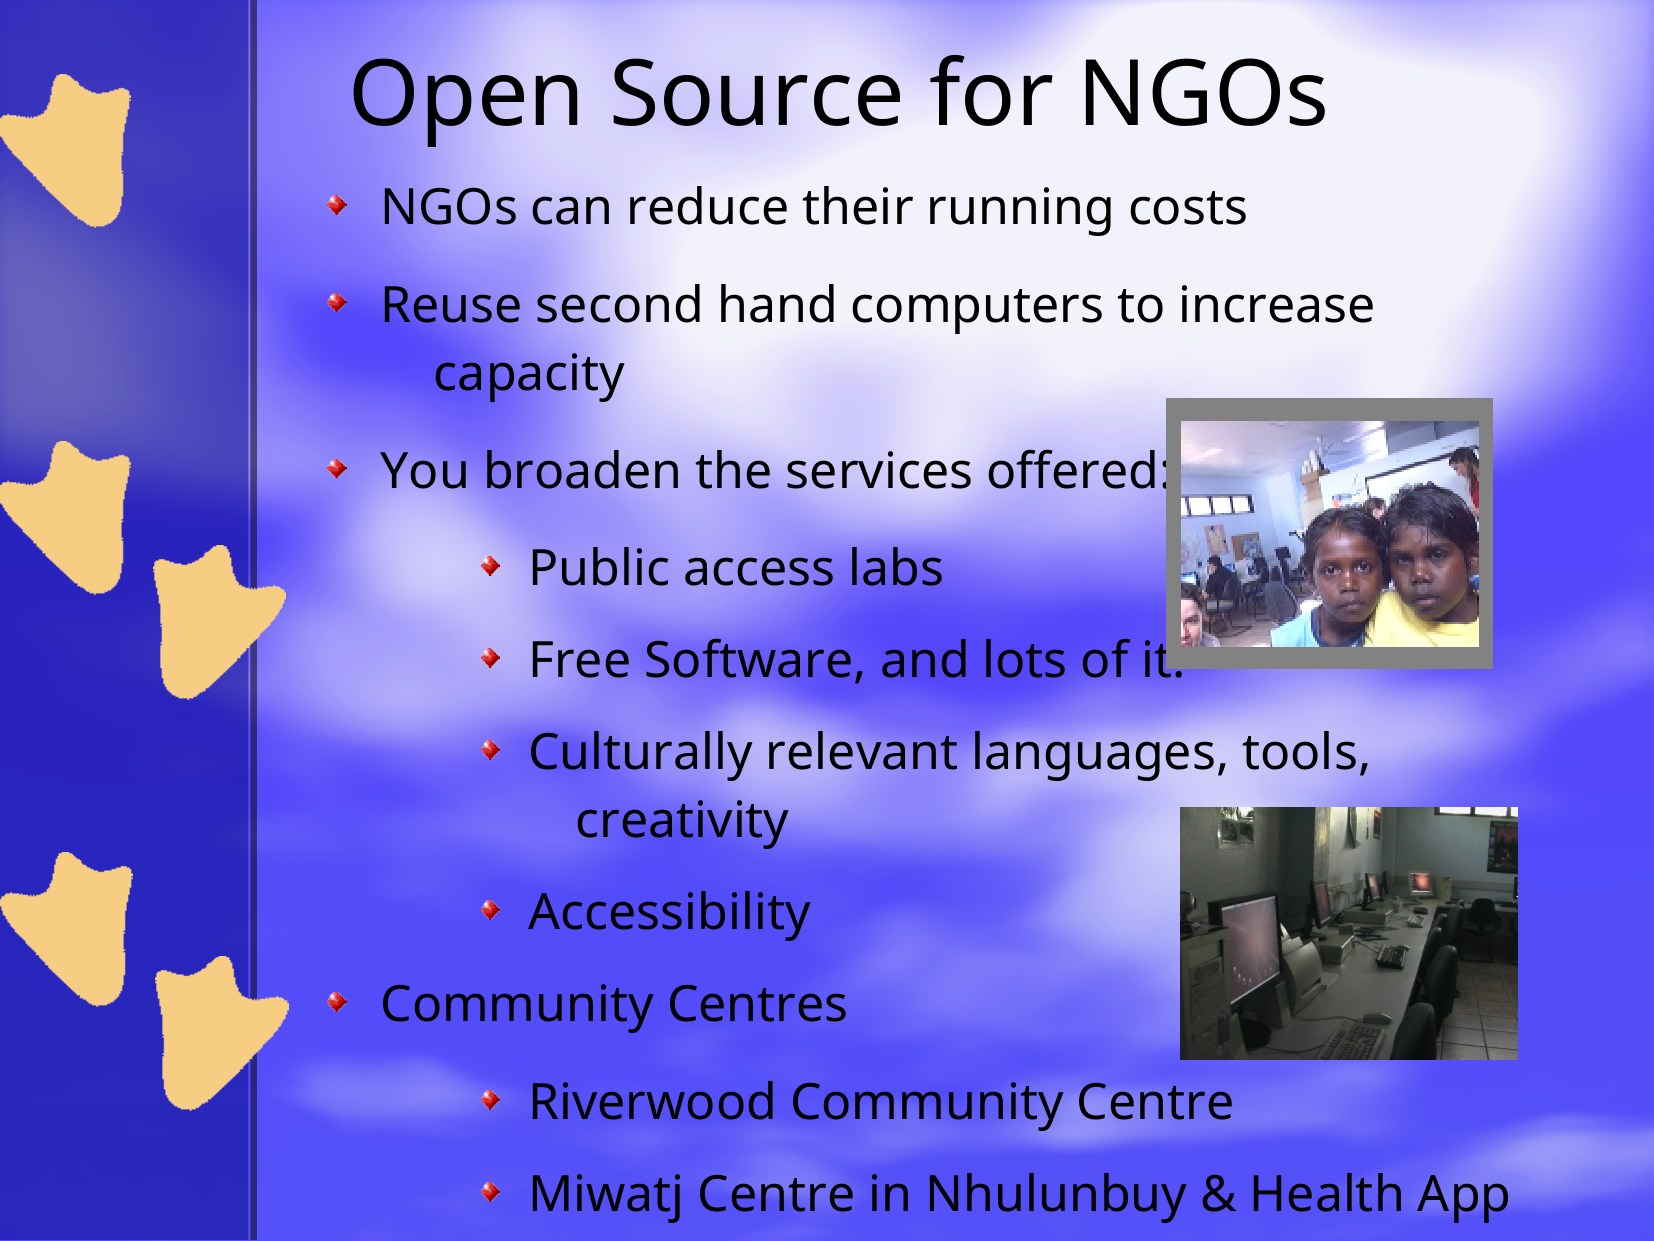

Open Source for NGOs
# NGOs can reduce their running costs
Reuse second hand computers to increase capacity
You broaden the services offered:
Public access labs
Free Software, and lots of it!
Culturally relevant languages, tools, creativity
Accessibility
Community Centres
Riverwood Community Centre
Miwatj Centre in Nhulunbuy & Health App